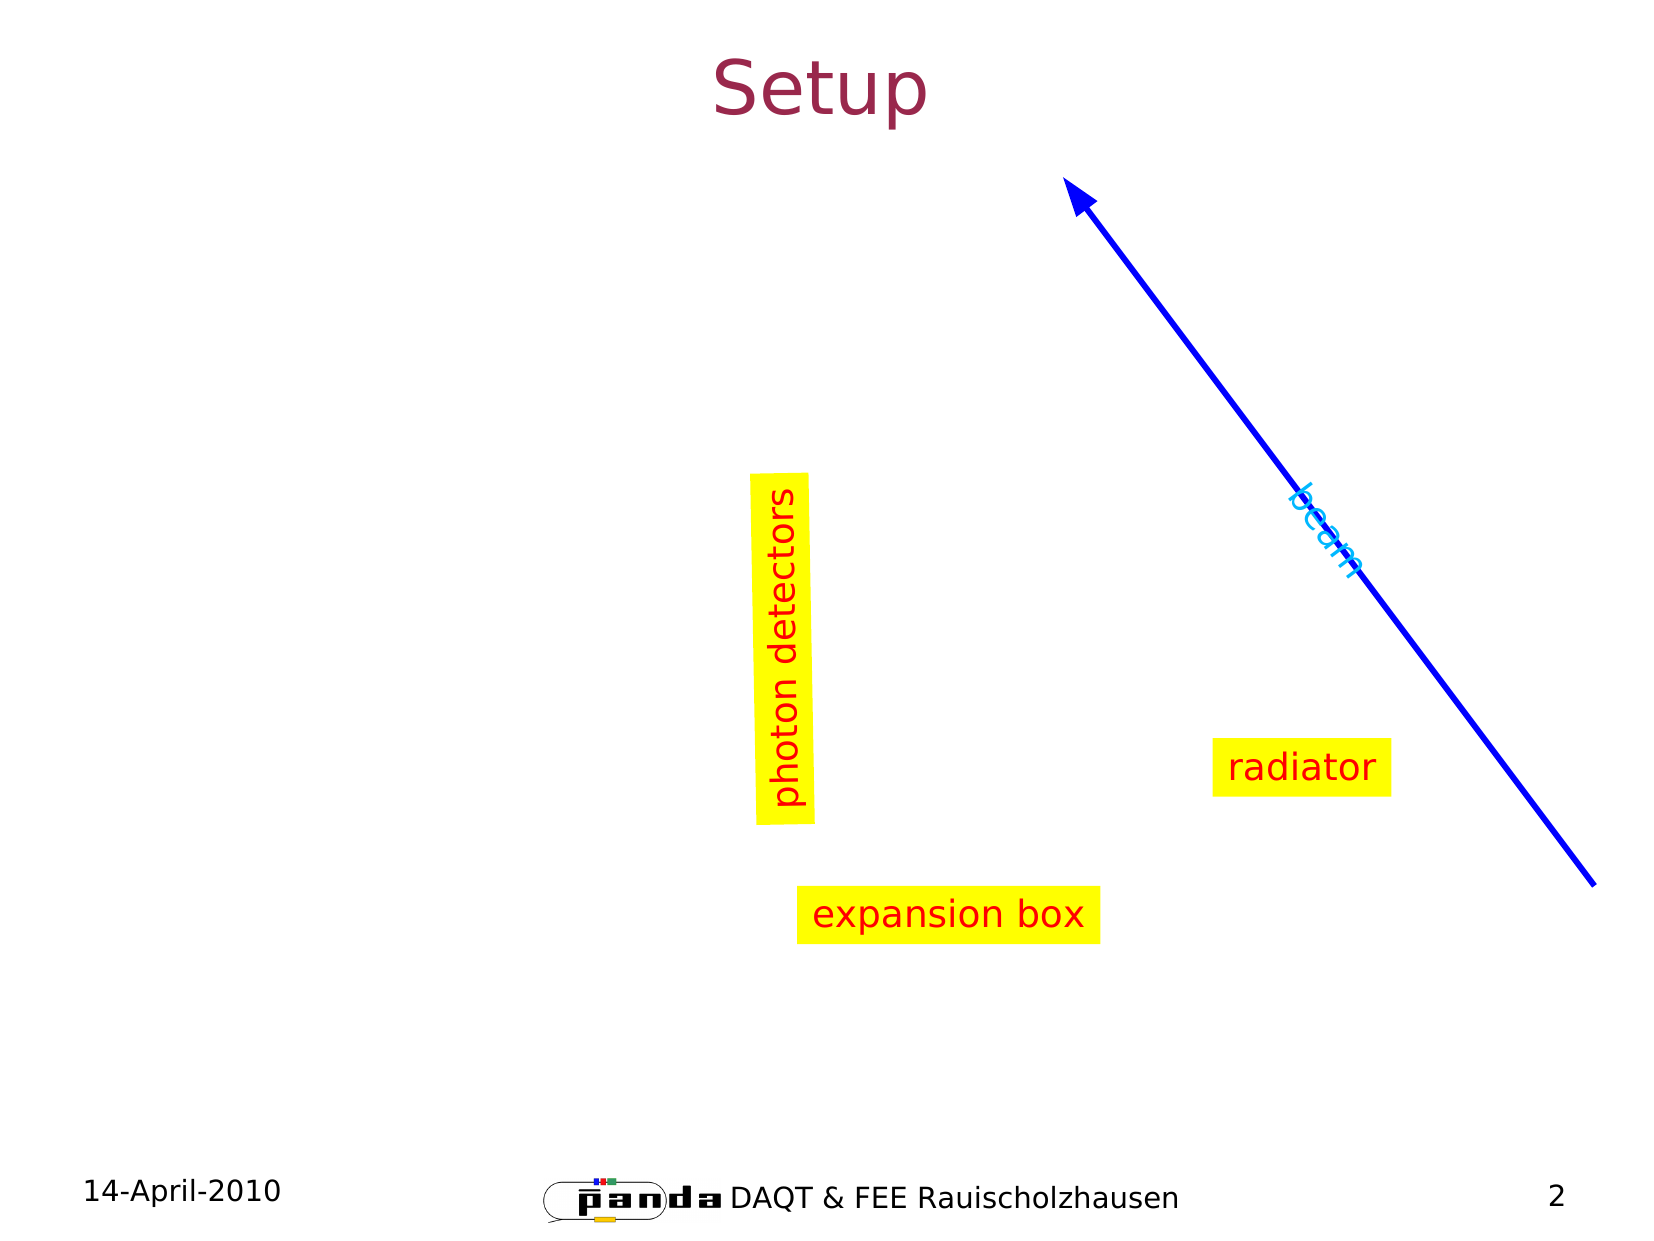

# Setup
beam
photon detectors
radiator
expansion box
14-April-2010
2
DAQT & FEE Rauischolzhausen